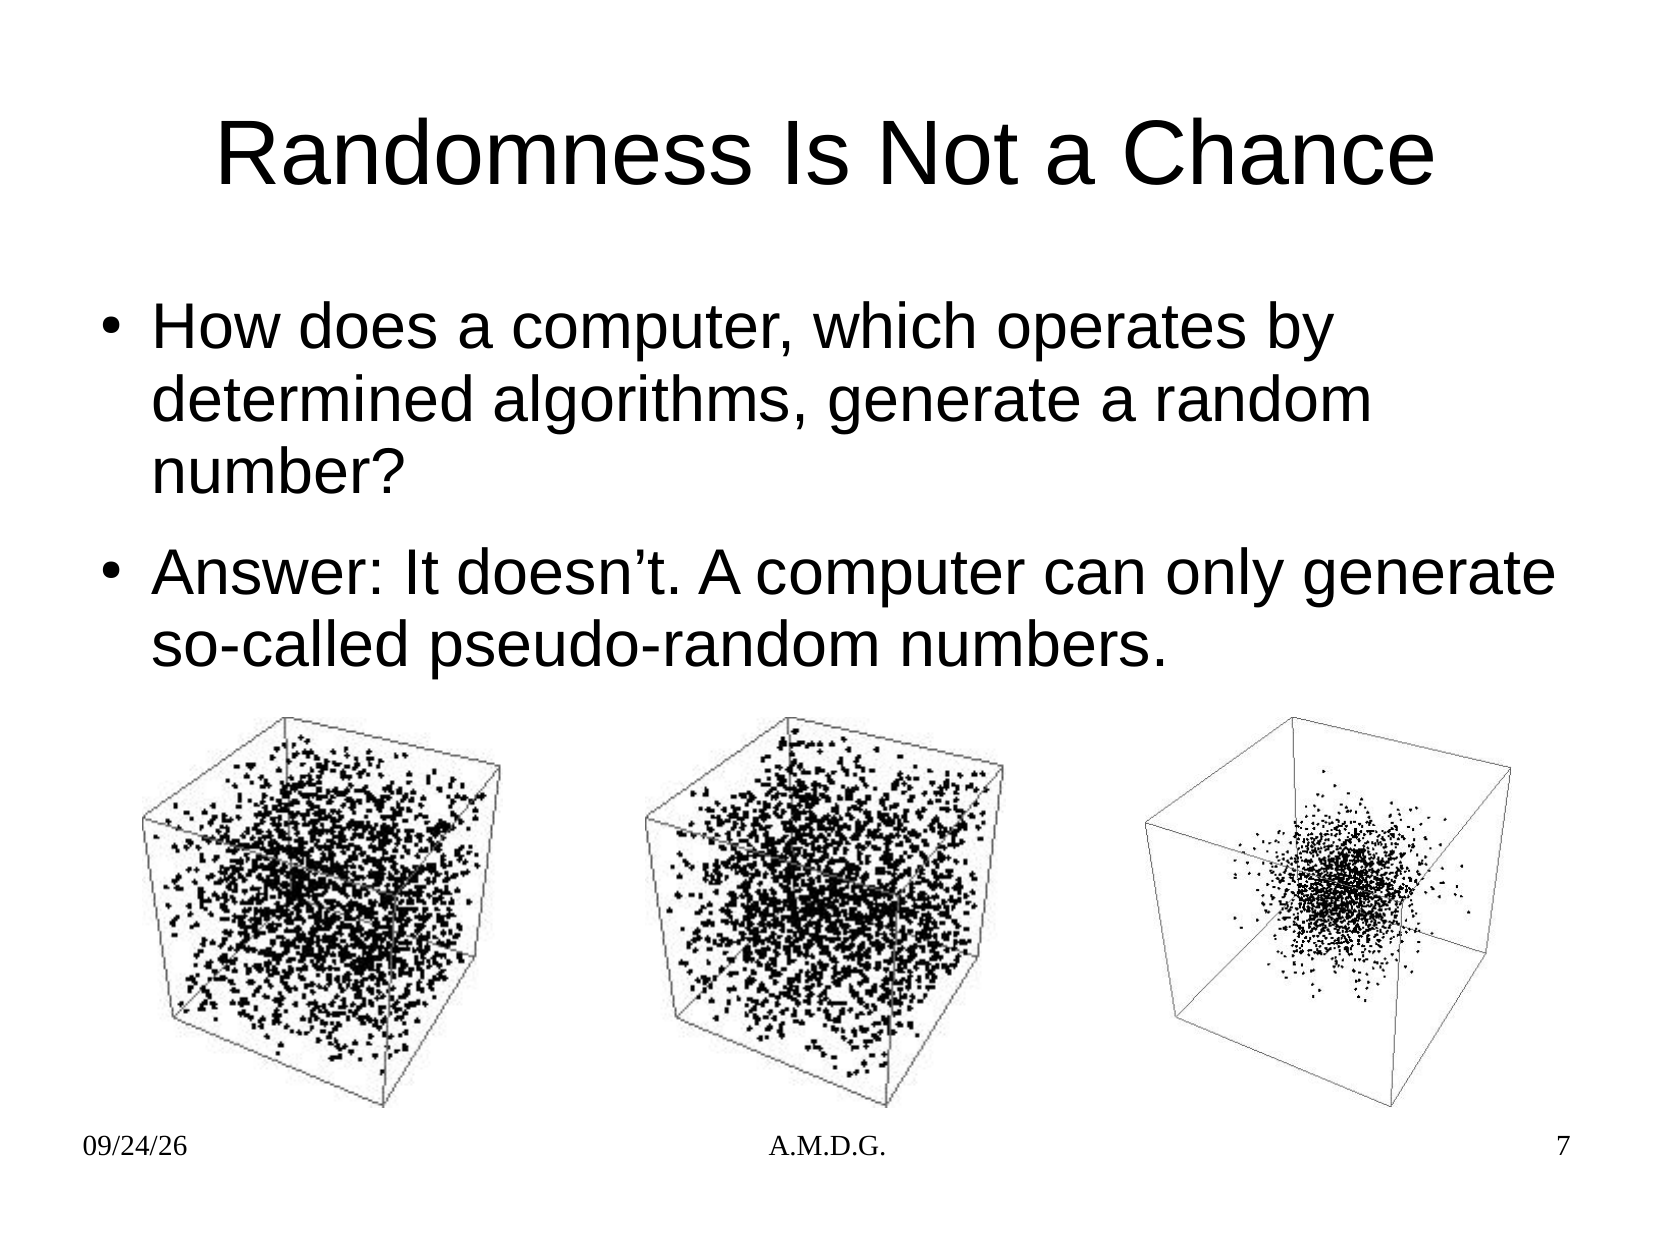

# Randomness Is Not a Chance
How does a computer, which operates by determined algorithms, generate a random number?
Answer: It doesn’t. A computer can only generate so-called pseudo-random numbers.
A.M.D.G.
7